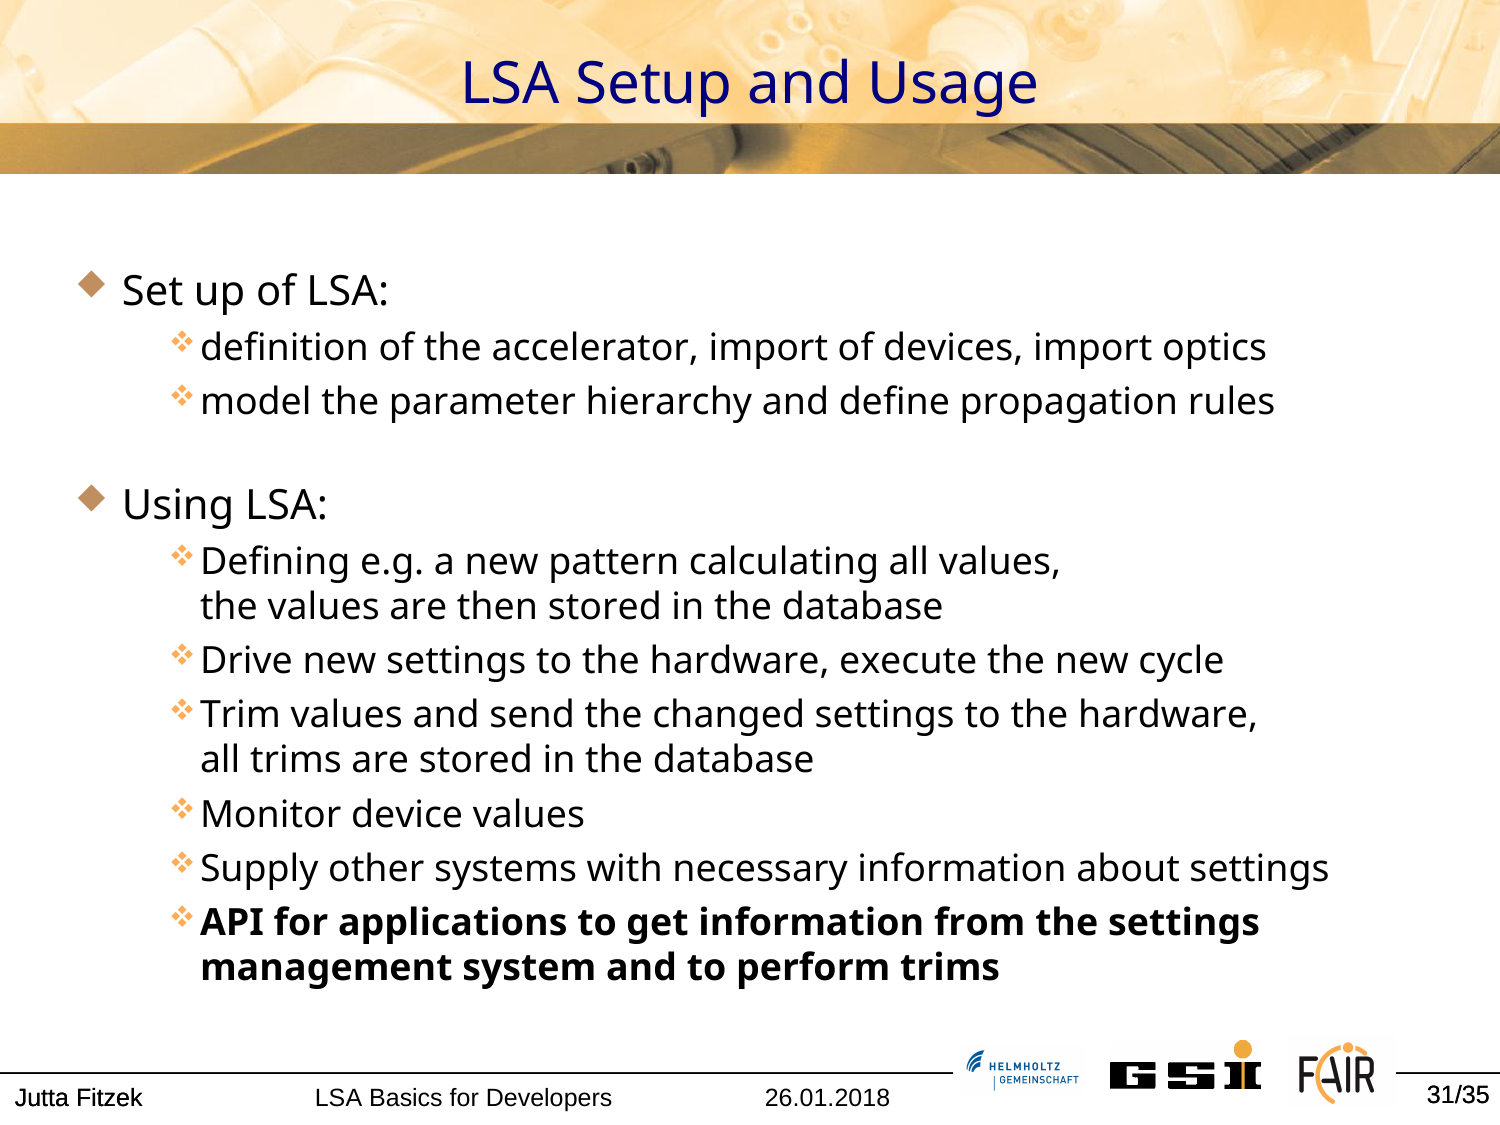

# LSA Setup and Usage
Set up of LSA:
definition of the accelerator, import of devices, import optics
model the parameter hierarchy and define propagation rules
Using LSA:
Defining e.g. a new pattern calculating all values,
the values are then stored in the database
Drive new settings to the hardware, execute the new cycle
Trim values and send the changed settings to the hardware,
all trims are stored in the database
Monitor device values
Supply other systems with necessary information about settings
API for applications to get information from the settings management system and to perform trims
31